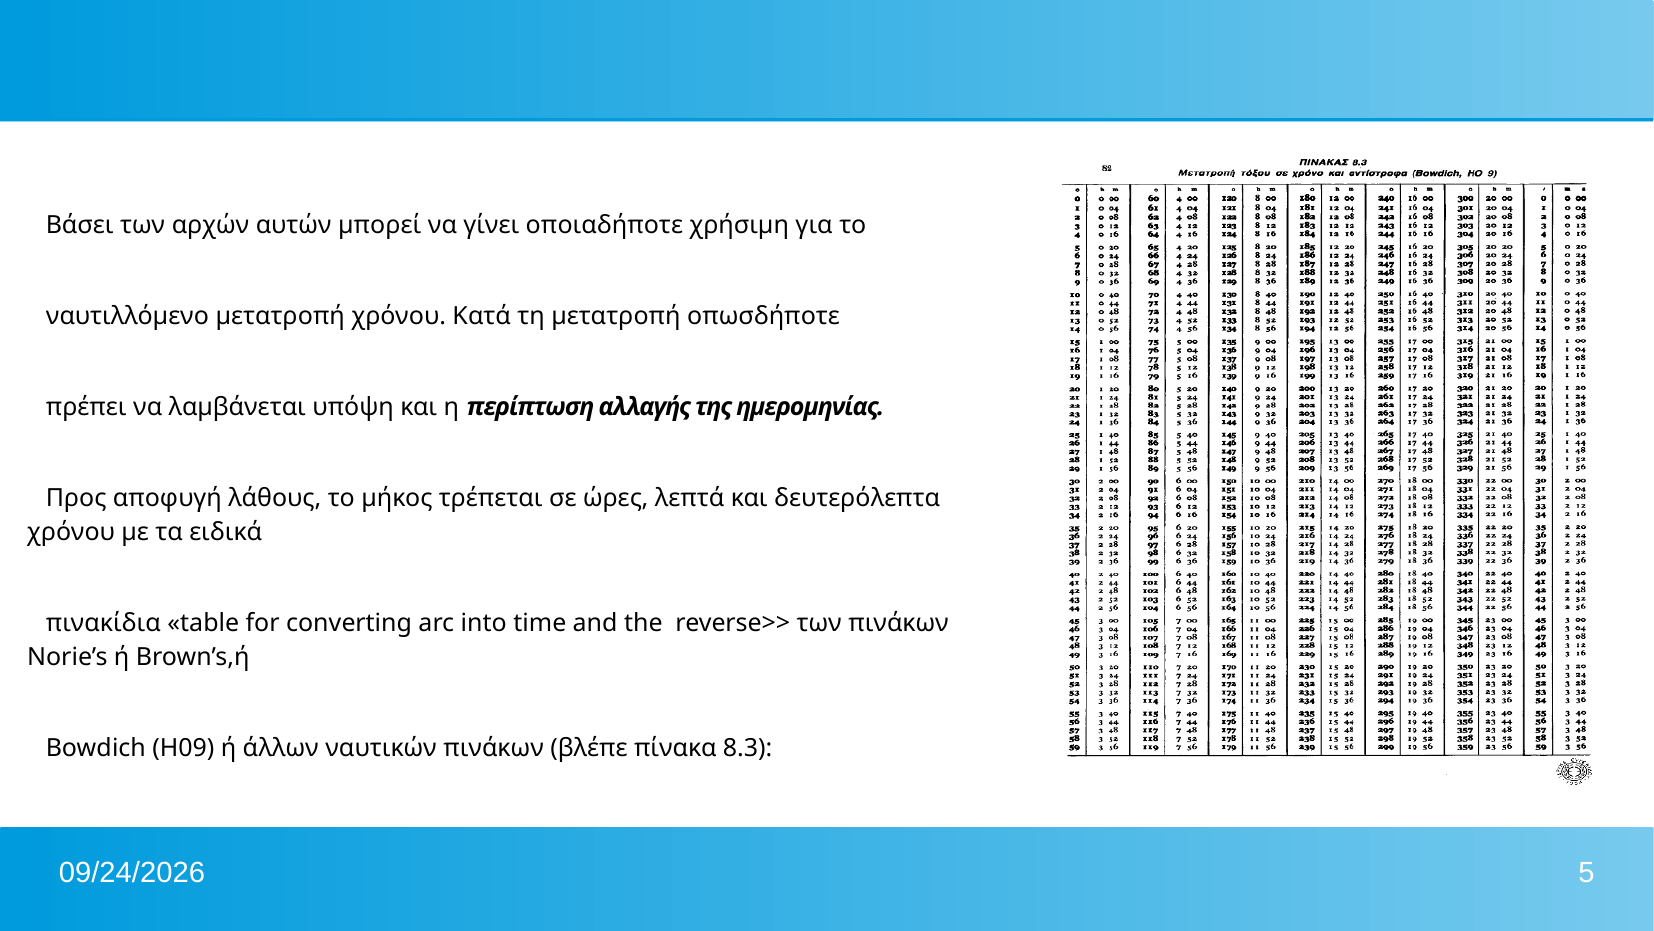

#
Βάσει των αρχών αυτών μπορεί να γίνει οποιαδήποτε χρήσιμη για το
ναυτιλλόμενο μετατροπή χρόνου. Κατά τη μετατροπή οπωσδήποτε
πρέπει να λαμβάνεται υπόψη και η περίπτωση αλλαγής της ημερομηνίας.
Προς αποφυγή λάθους, το μήκος τρέπεται σε ώρες, λεπτά και δευτερόλεπτα χρόνου με τα ειδικά
πινακίδια «table for converting arc into time and the reverse>> των πινάκων Norie’s ή Brown’s,ή
Bowdich (Η09) ή άλλων ναυτικών πινάκων (βλέπε πίνακα 8.3):
5